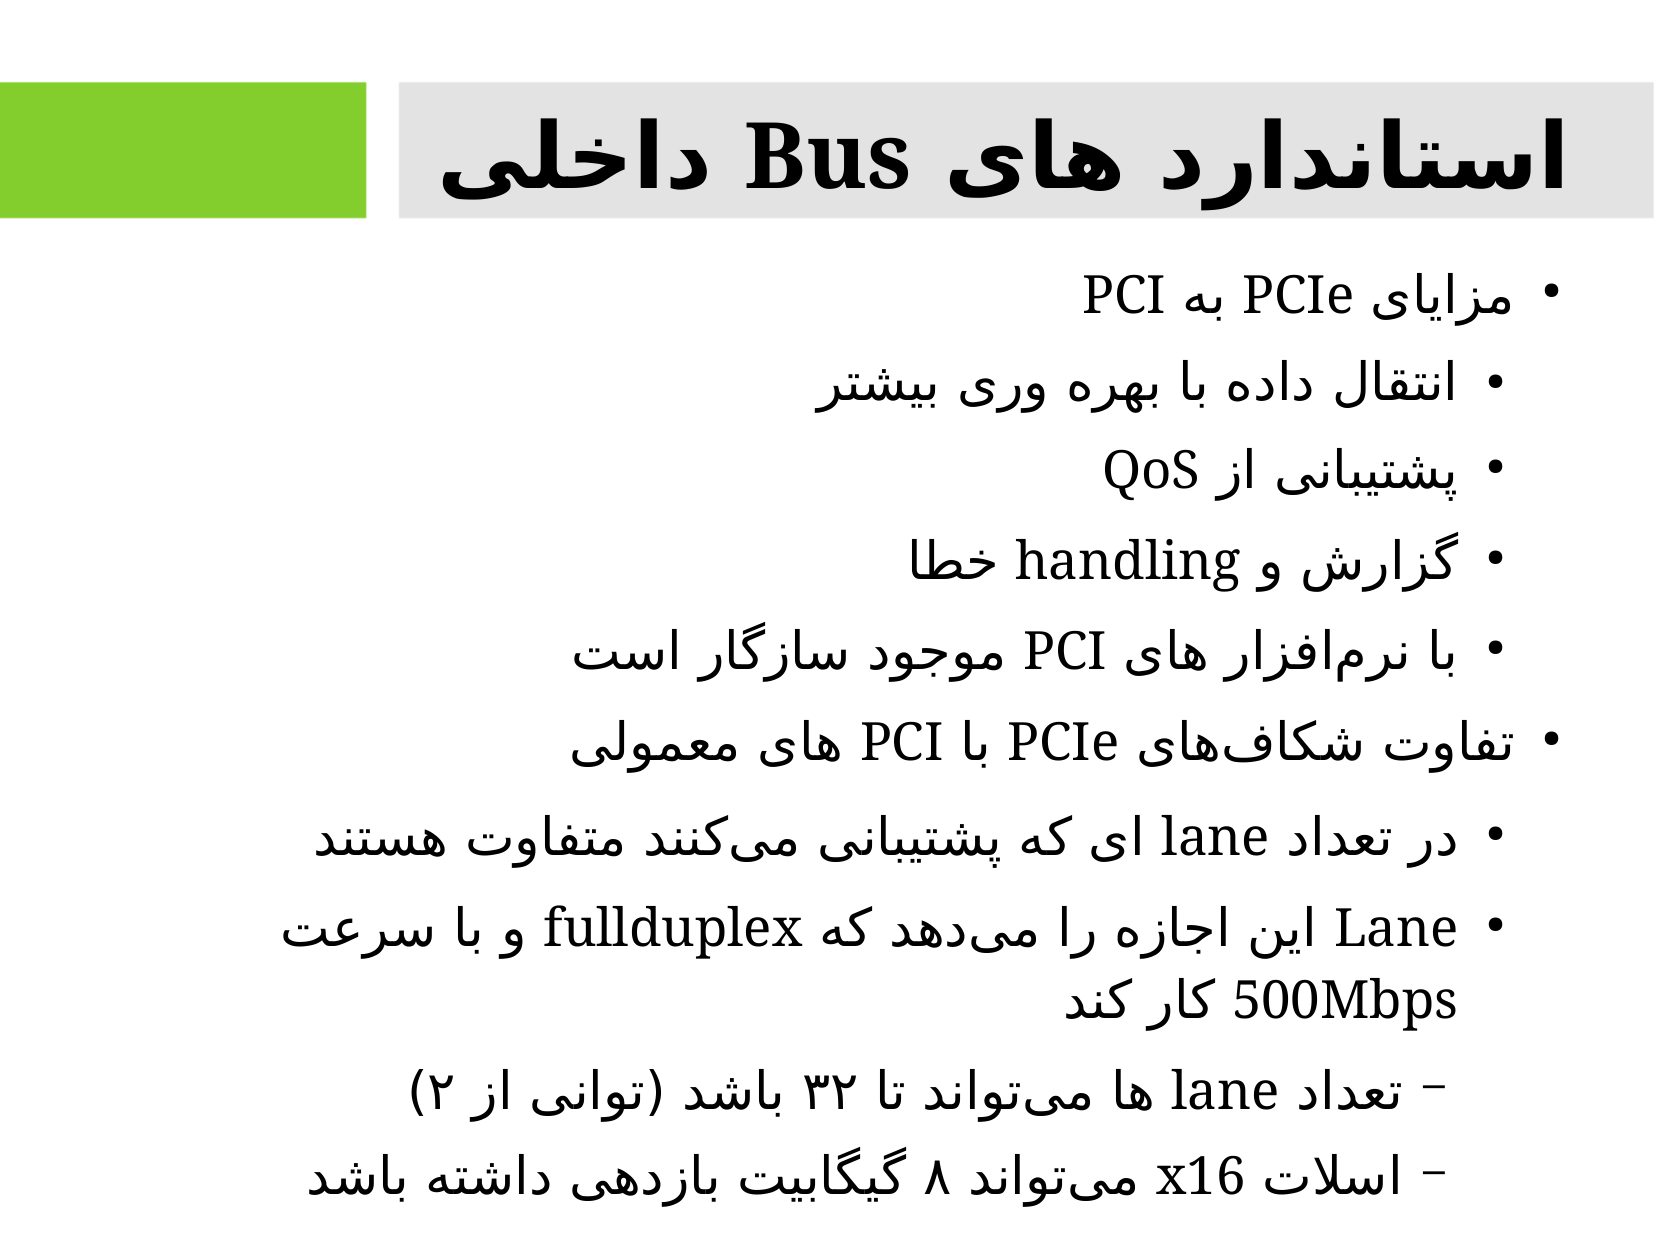

# استاندارد های Bus داخلی
مزایای PCIe به PCI
انتقال داده با بهره وری بیشتر
پشتیبانی از QoS
گزارش و handling خطا
با نرم‌افزار های PCI موجود سازگار است
تفاوت شکاف‌های PCIe با PCI های معمولی
در تعداد lane ای که پشتیبانی می‌کنند متفاوت هستند
Lane این اجازه را می‌دهد که fullduplex و با سرعت 500Mbps کار کند
تعداد lane ها می‌تواند تا ۳۲ باشد (توانی از ۲)
اسلات x16 می‌تواند ۸ گیگابیت بازدهی داشته باشد